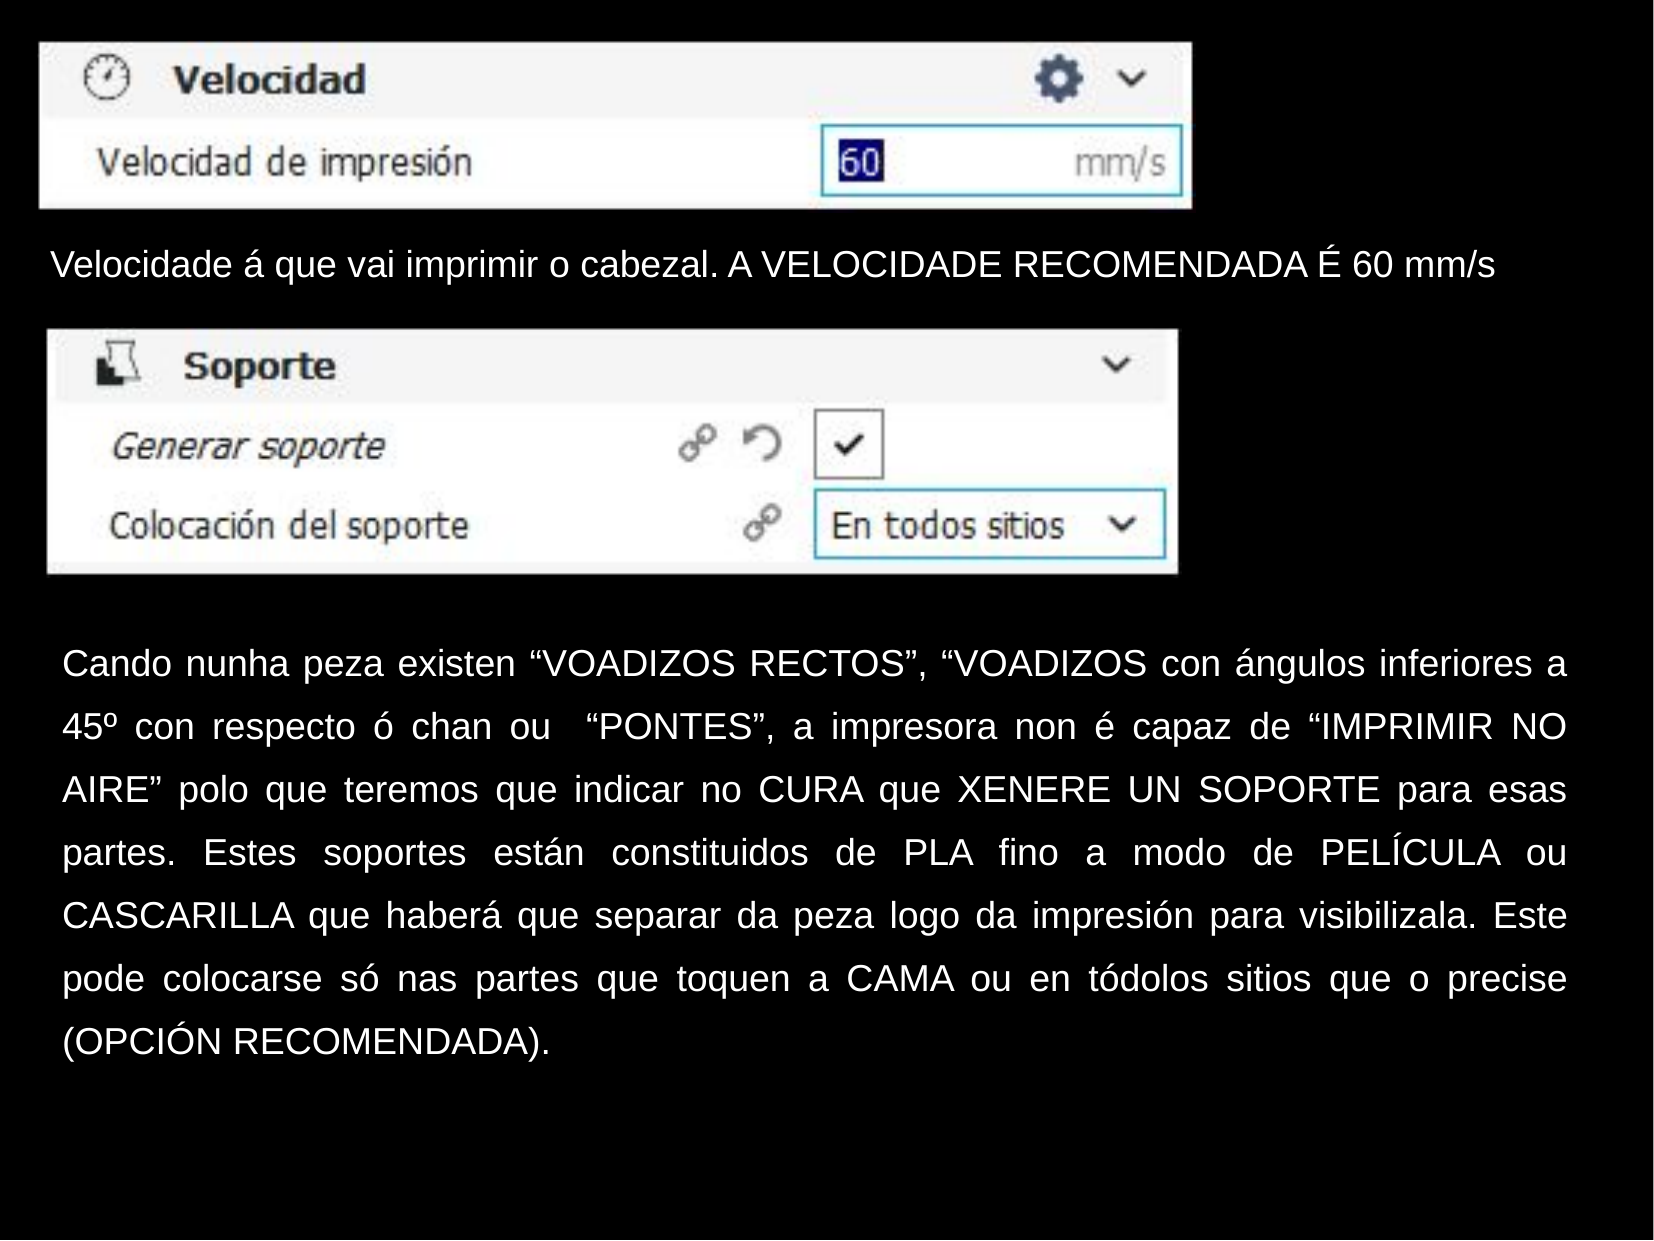

Velocidade á que vai imprimir o cabezal. A VELOCIDADE RECOMENDADA É 60 mm/s
Cando nunha peza existen “VOADIZOS RECTOS”, “VOADIZOS con ángulos inferiores a 45º con respecto ó chan ou “PONTES”, a impresora non é capaz de “IMPRIMIR NO AIRE” polo que teremos que indicar no CURA que XENERE UN SOPORTE para esas partes. Estes soportes están constituidos de PLA fino a modo de PELÍCULA ou CASCARILLA que haberá que separar da peza logo da impresión para visibilizala. Este pode colocarse só nas partes que toquen a CAMA ou en tódolos sitios que o precise (OPCIÓN RECOMENDADA).